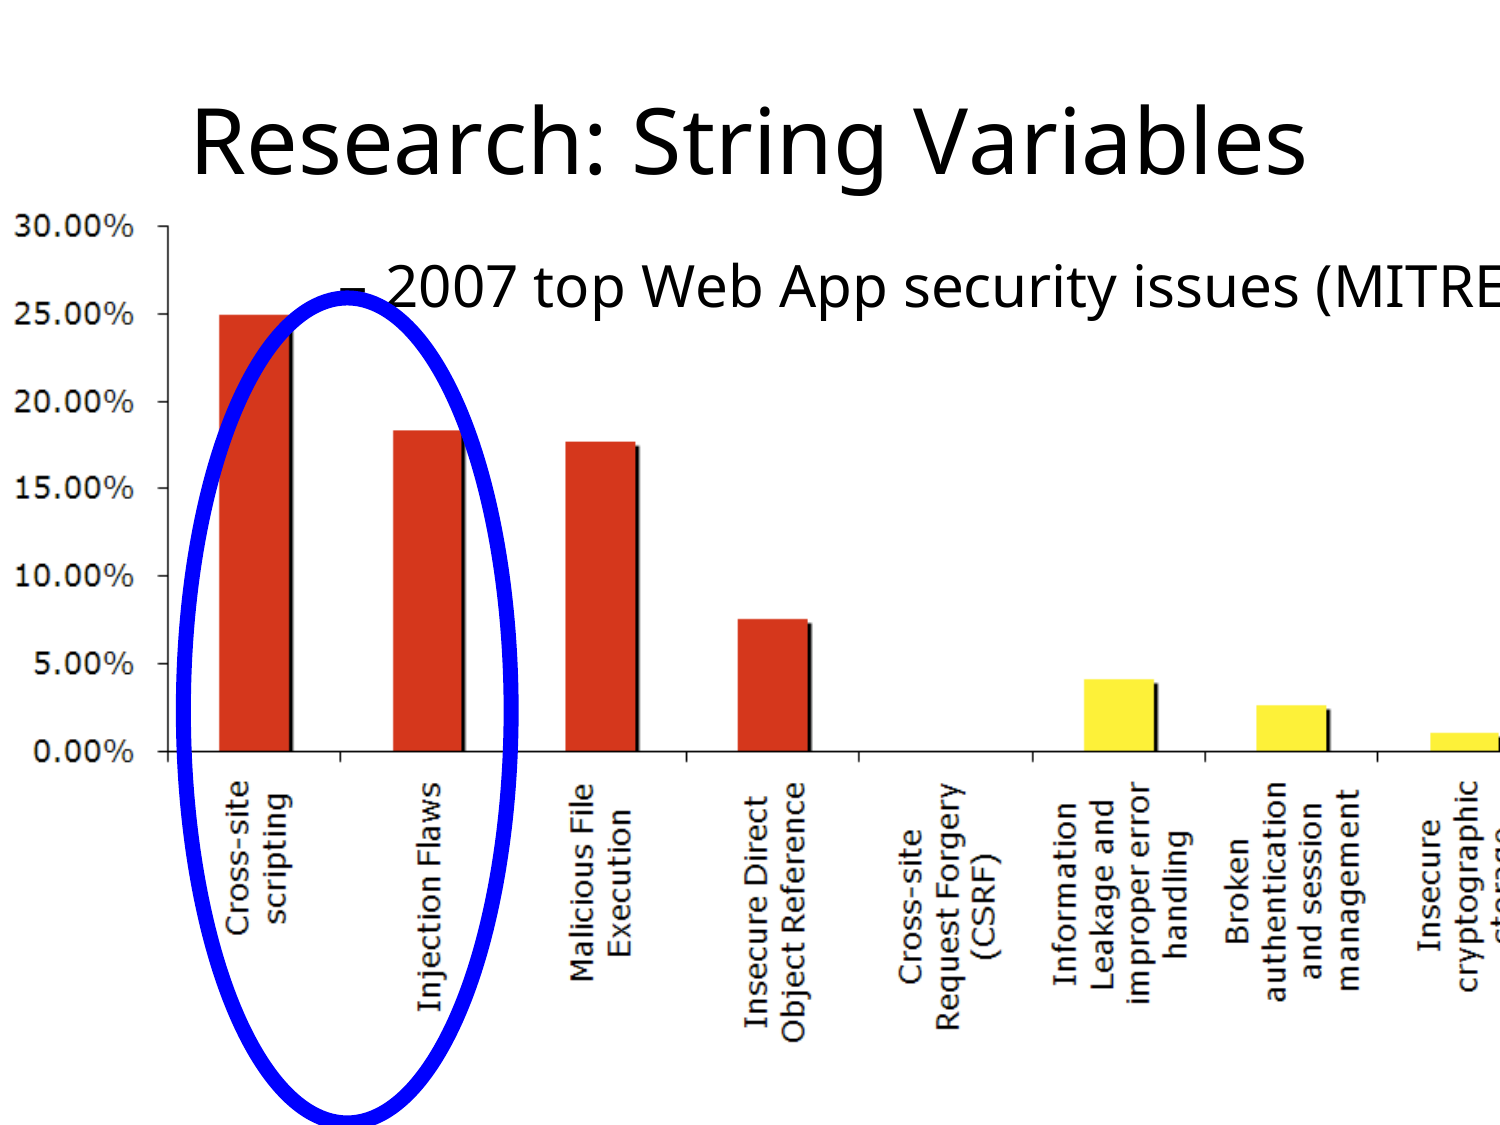

# Research: String Variables
2007 top Web App security issues (MITRE)
11